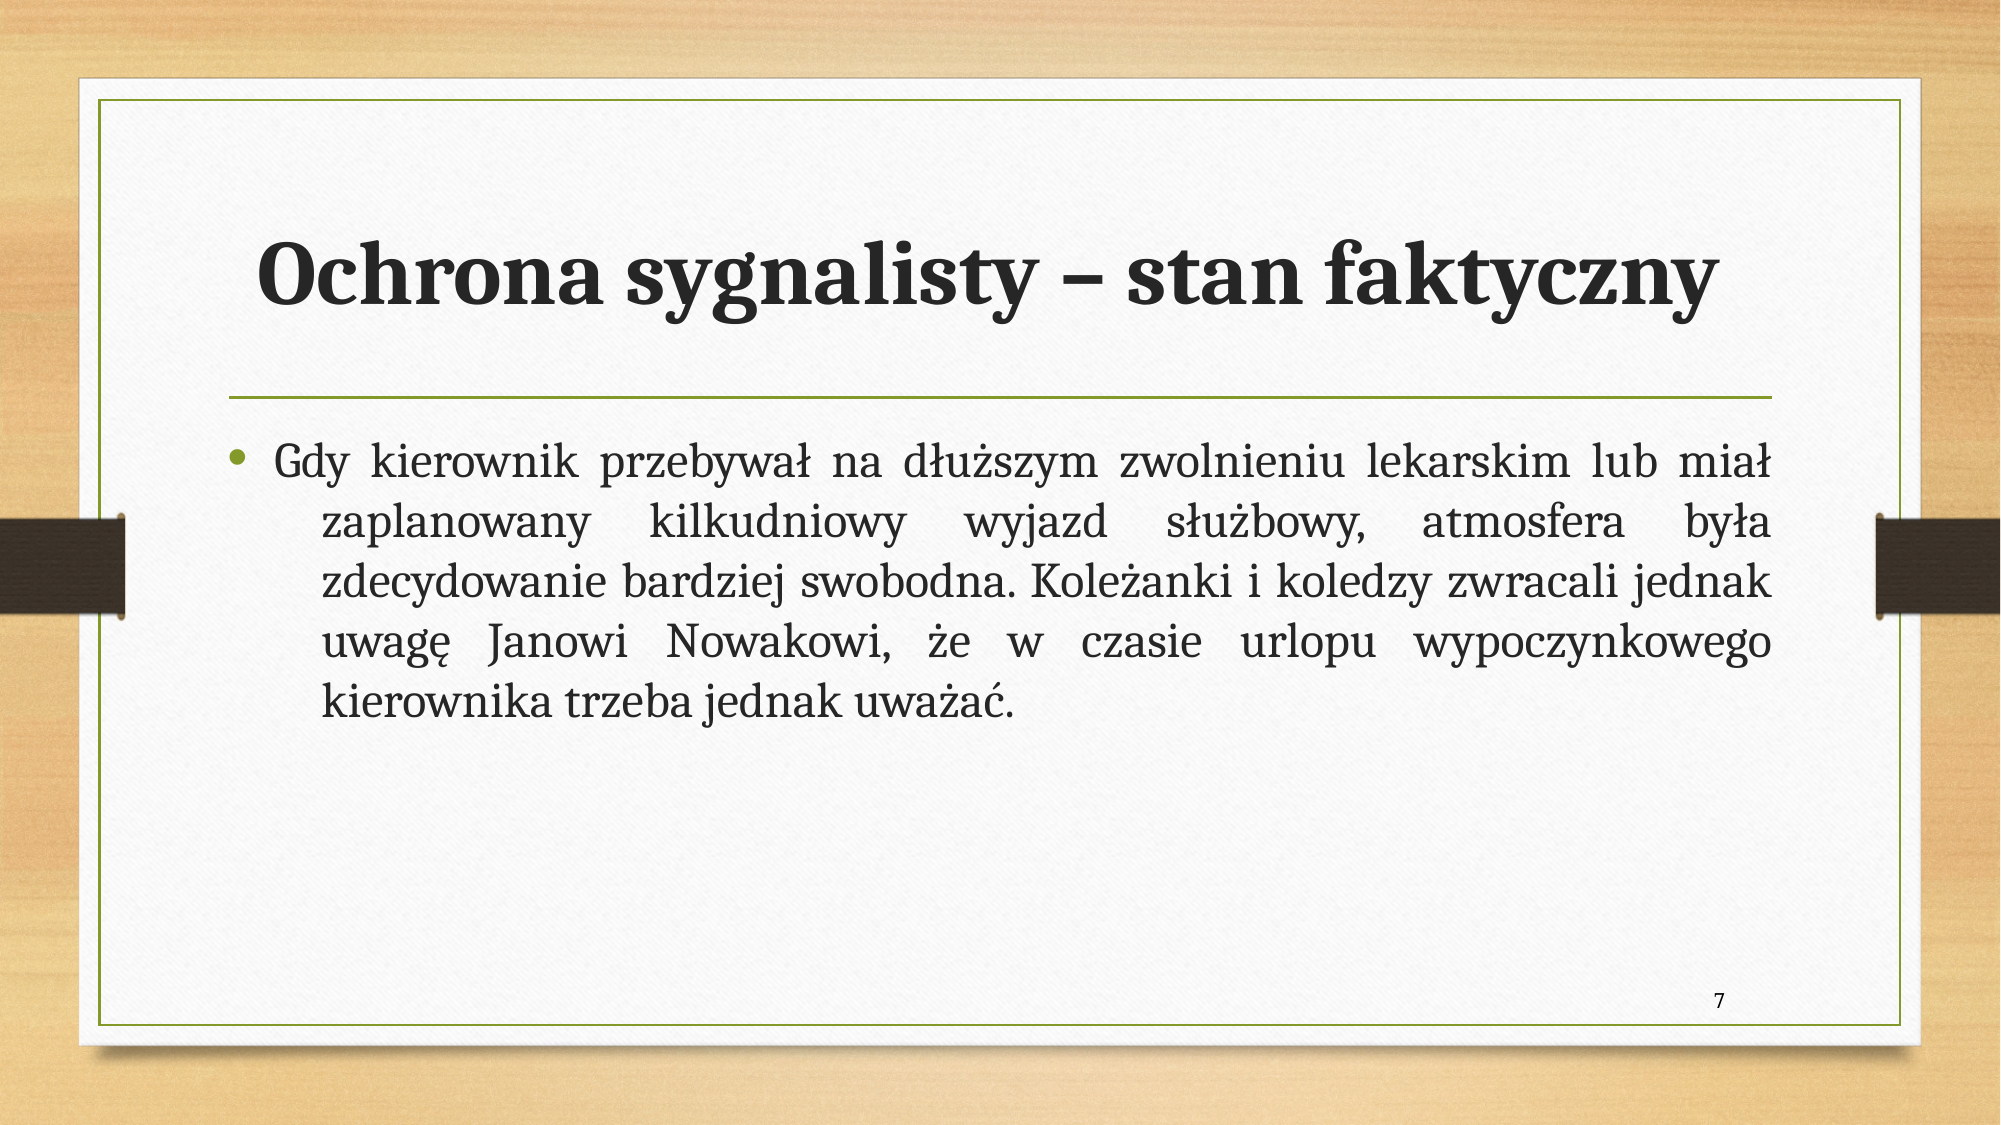

# Ochrona sygnalisty – stan faktyczny
Gdy kierownik przebywał na dłuższym zwolnieniu lekarskim lub miał zaplanowany kilkudniowy wyjazd służbowy, atmosfera była zdecydowanie bardziej swobodna. Koleżanki i koledzy zwracali jednak uwagę Janowi Nowakowi, że w czasie urlopu wypoczynkowego kierownika trzeba jednak uważać.